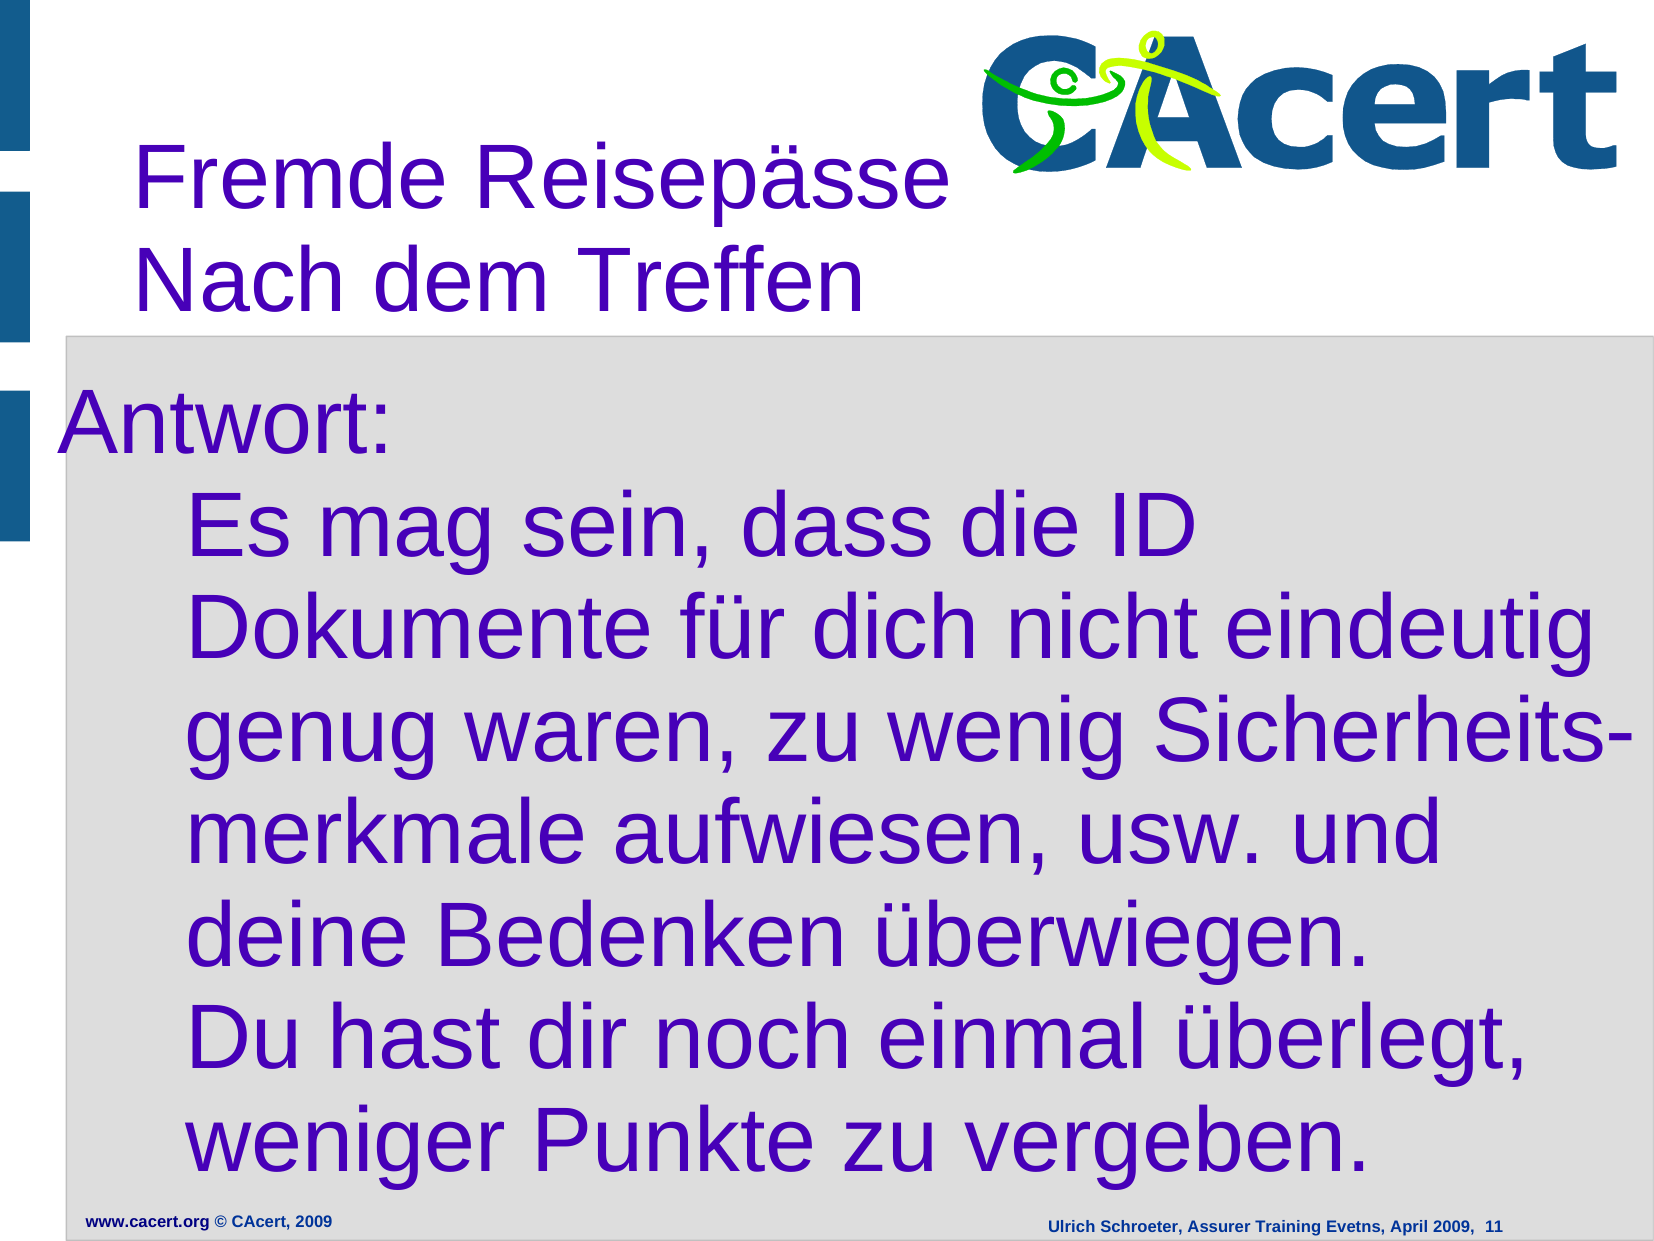

Fremde Reisepässe
Nach dem Treffen
Antwort:
 Es mag sein, dass die ID
 Dokumente für dich nicht eindeutig
 genug waren, zu wenig Sicherheits-
 merkmale aufwiesen, usw. und
 deine Bedenken überwiegen.
 Du hast dir noch einmal überlegt,
 weniger Punkte zu vergeben.